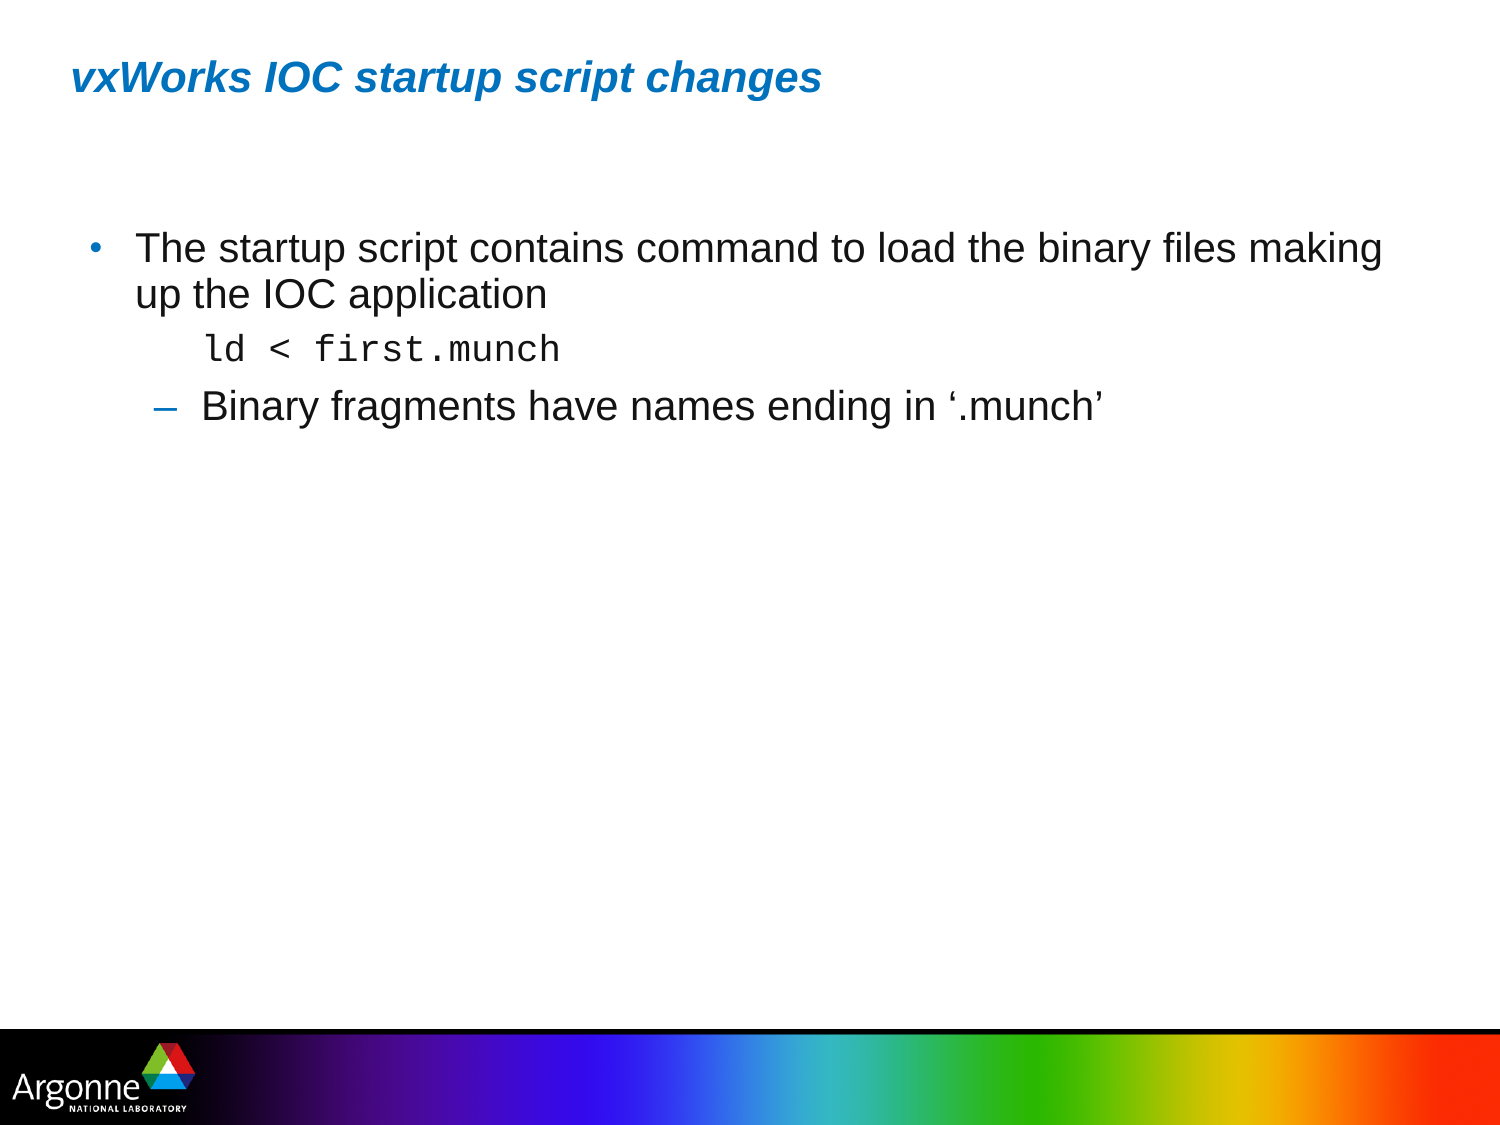

# vxWorks IOC startup script changes
The startup script contains command to load the binary files making up the IOC application
	ld < first.munch
Binary fragments have names ending in ‘.munch’